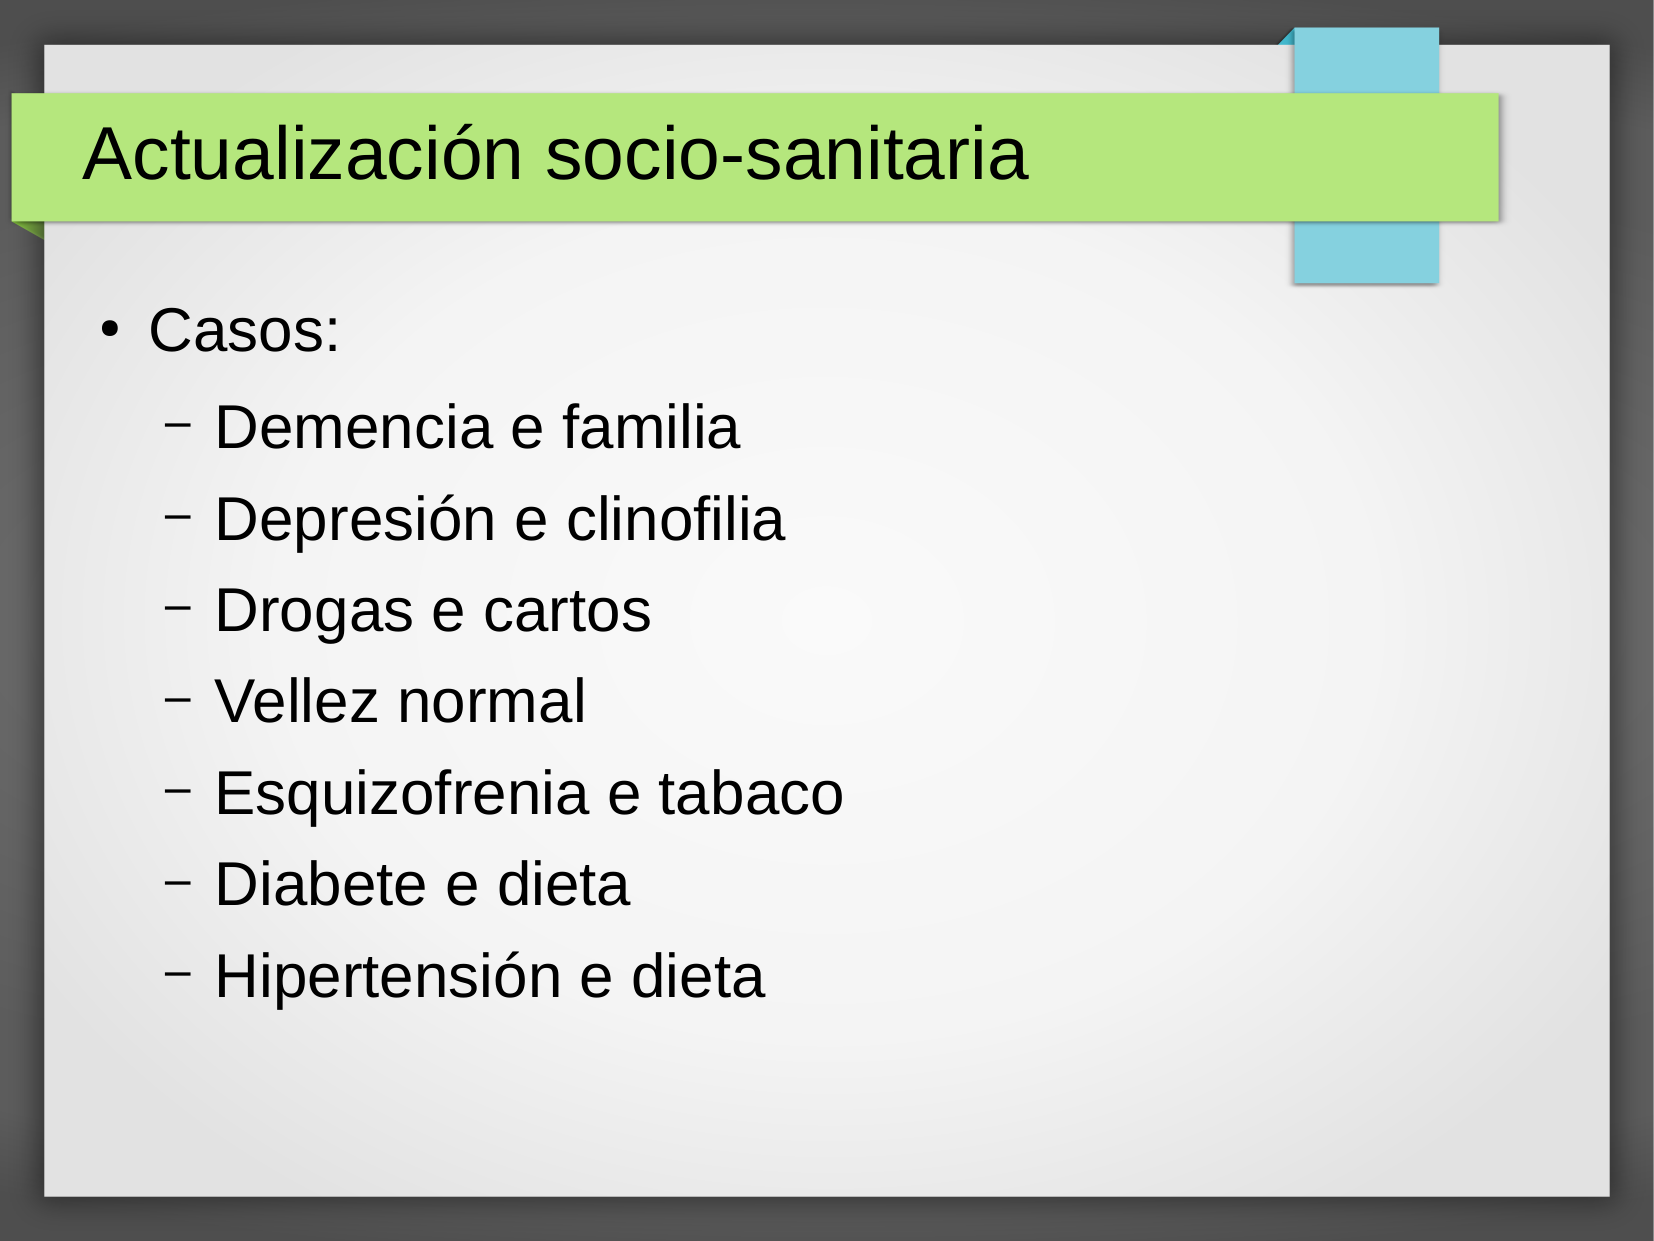

# Actualización socio-sanitaria
Casos:
Demencia e familia
Depresión e clinofilia
Drogas e cartos
Vellez normal
Esquizofrenia e tabaco
Diabete e dieta
Hipertensión e dieta